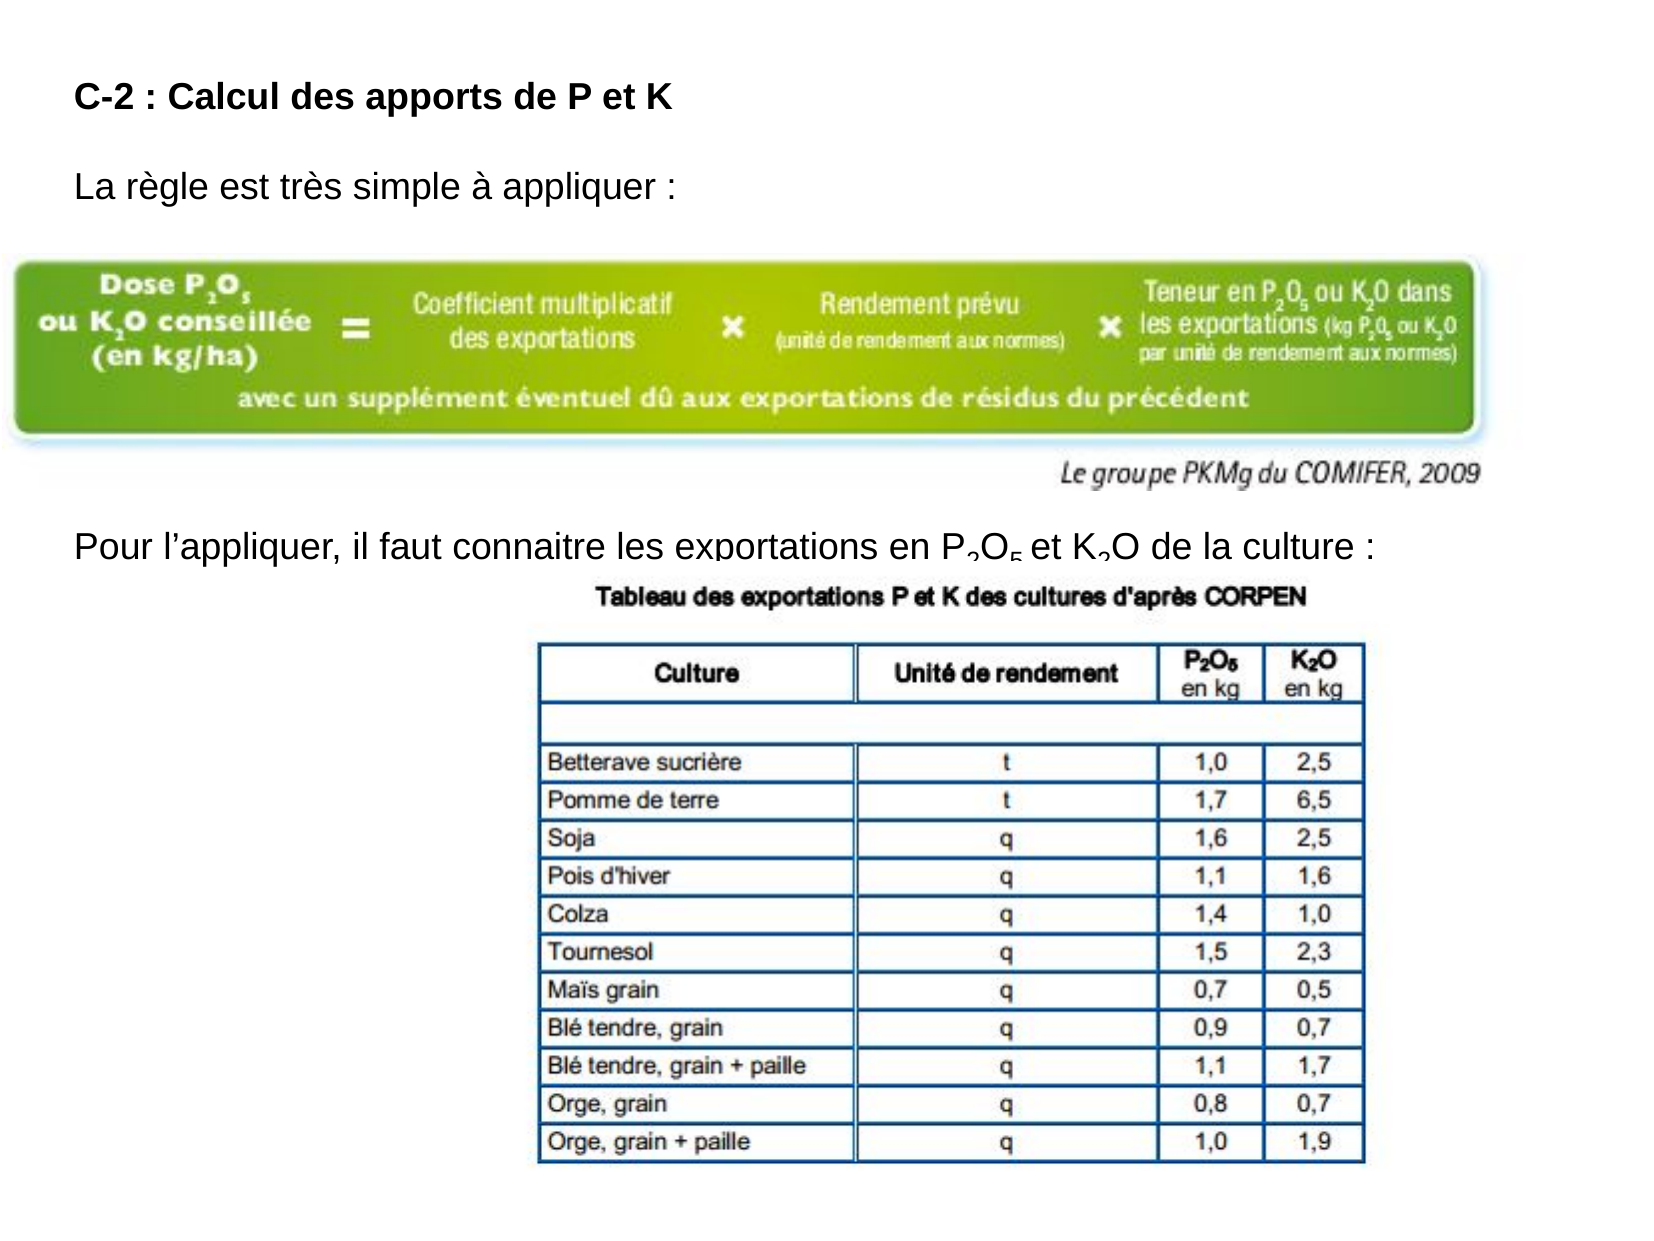

C-2 : Calcul des apports de P et K
La règle est très simple à appliquer :
Pour l’appliquer, il faut connaitre les exportations en P2O5 et K2O de la culture :